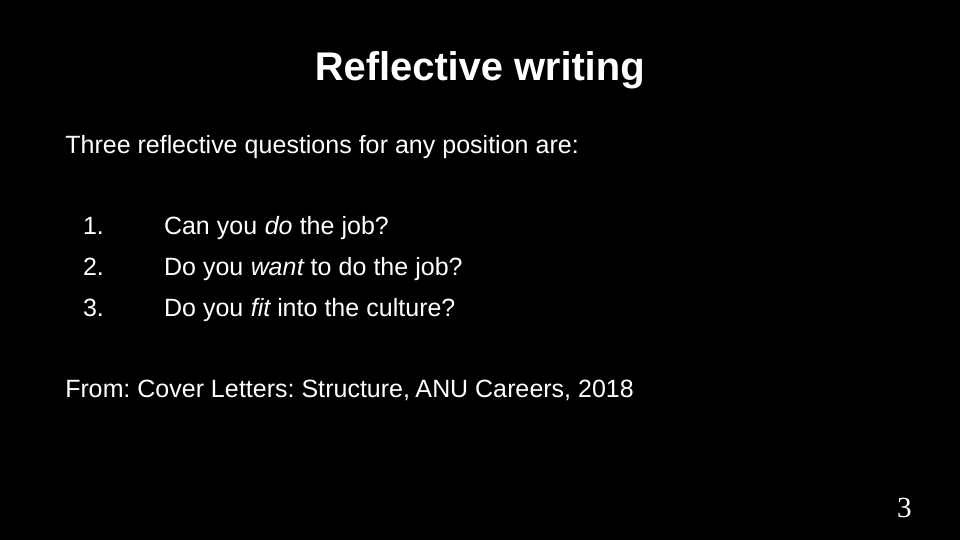

# Reflective writing
Three reflective questions for any position are:
 Can you do the job?
 Do you want to do the job?
 Do you fit into the culture?
From: Cover Letters: Structure, ANU Careers, 2018
3